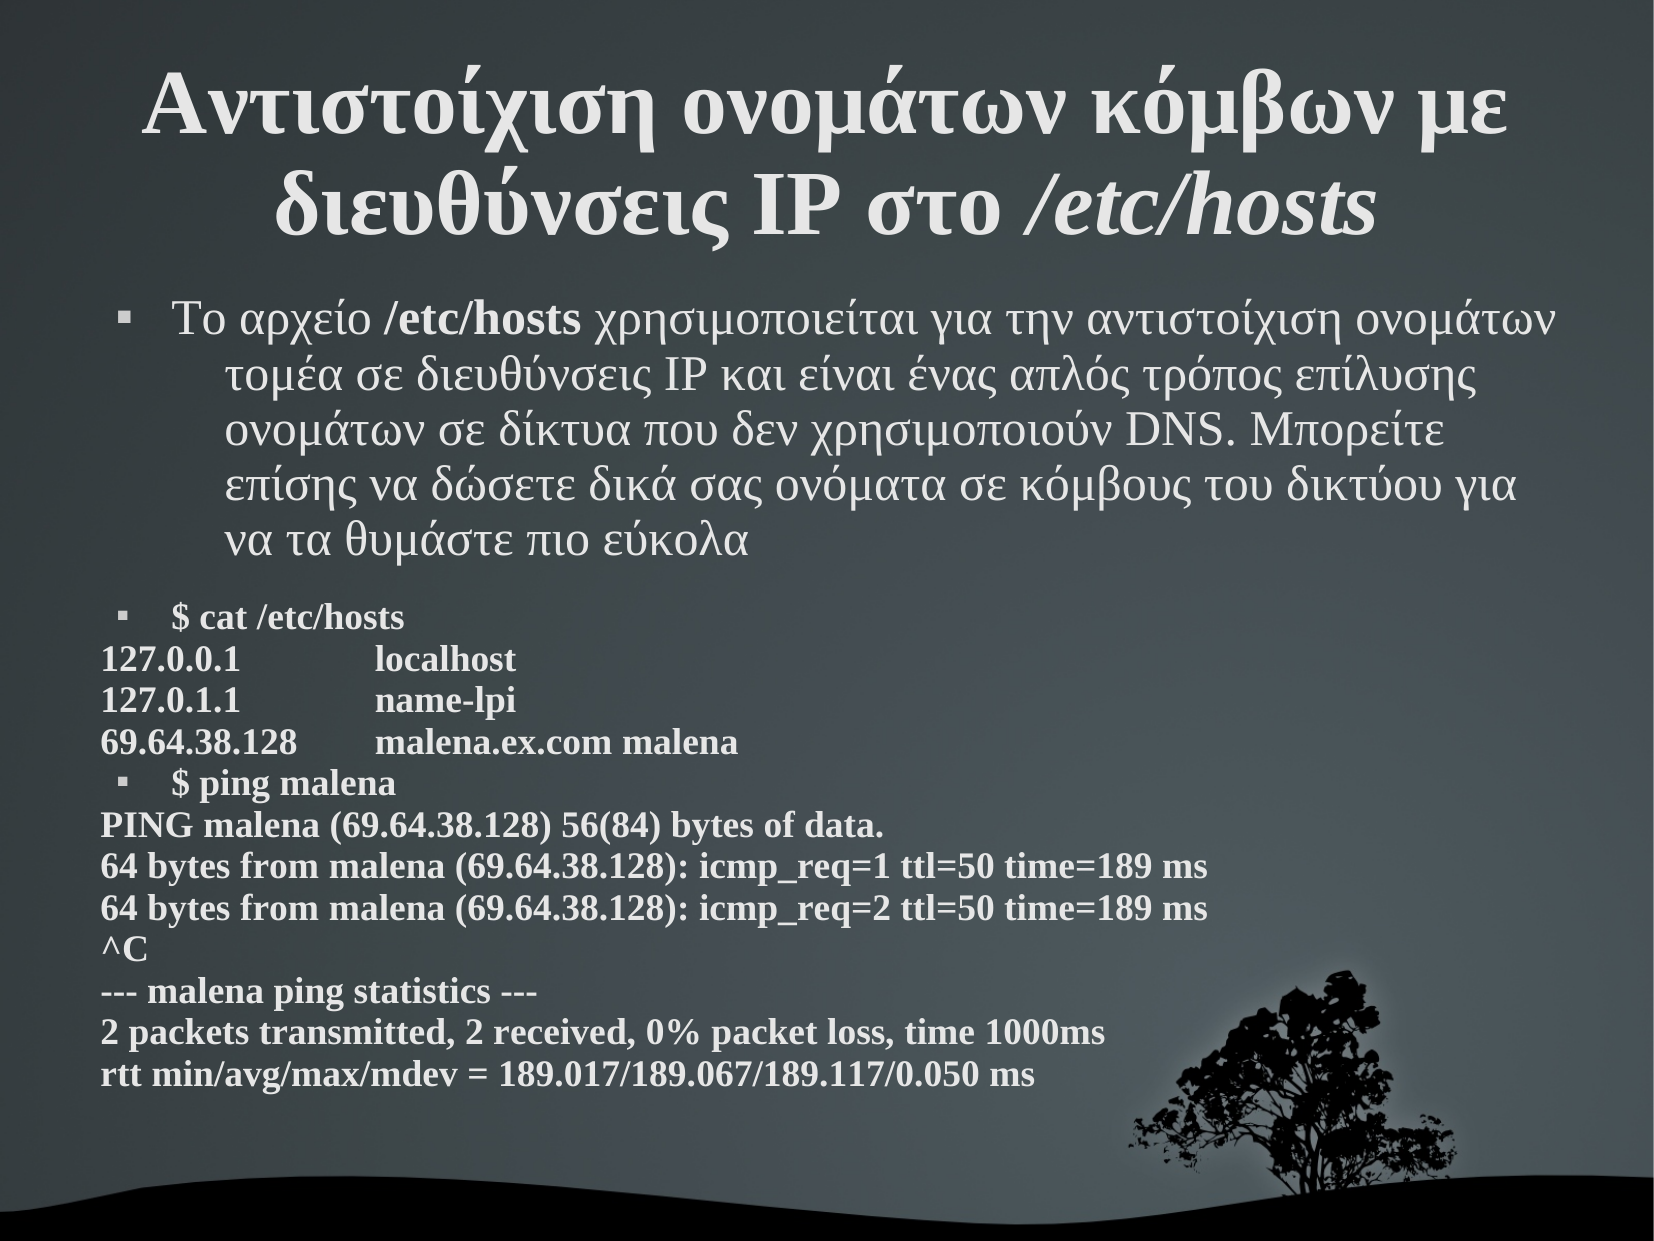

# Αντιστοίχιση ονομάτων κόμβων με διευθύνσεις IP στο /etc/hosts
Το αρχείο /etc/hosts χρησιμοποιείται για την αντιστοίχιση ονομάτων τομέα σε διευθύνσεις IP και είναι ένας απλός τρόπος επίλυσης ονομάτων σε δίκτυα που δεν χρησιμοποιούν DNS. Μπορείτε επίσης να δώσετε δικά σας ονόματα σε κόμβους του δικτύου για να τα θυμάστε πιο εύκολα
$ cat /etc/hosts
127.0.0.1		localhost
127.0.1.1		name-lpi
69.64.38.128		malena.ex.com malena
$ ping malena
PING malena (69.64.38.128) 56(84) bytes of data.
64 bytes from malena (69.64.38.128): icmp_req=1 ttl=50 time=189 ms
64 bytes from malena (69.64.38.128): icmp_req=2 ttl=50 time=189 ms
^C
--- malena ping statistics ---
2 packets transmitted, 2 received, 0% packet loss, time 1000ms
rtt min/avg/max/mdev = 189.017/189.067/189.117/0.050 ms